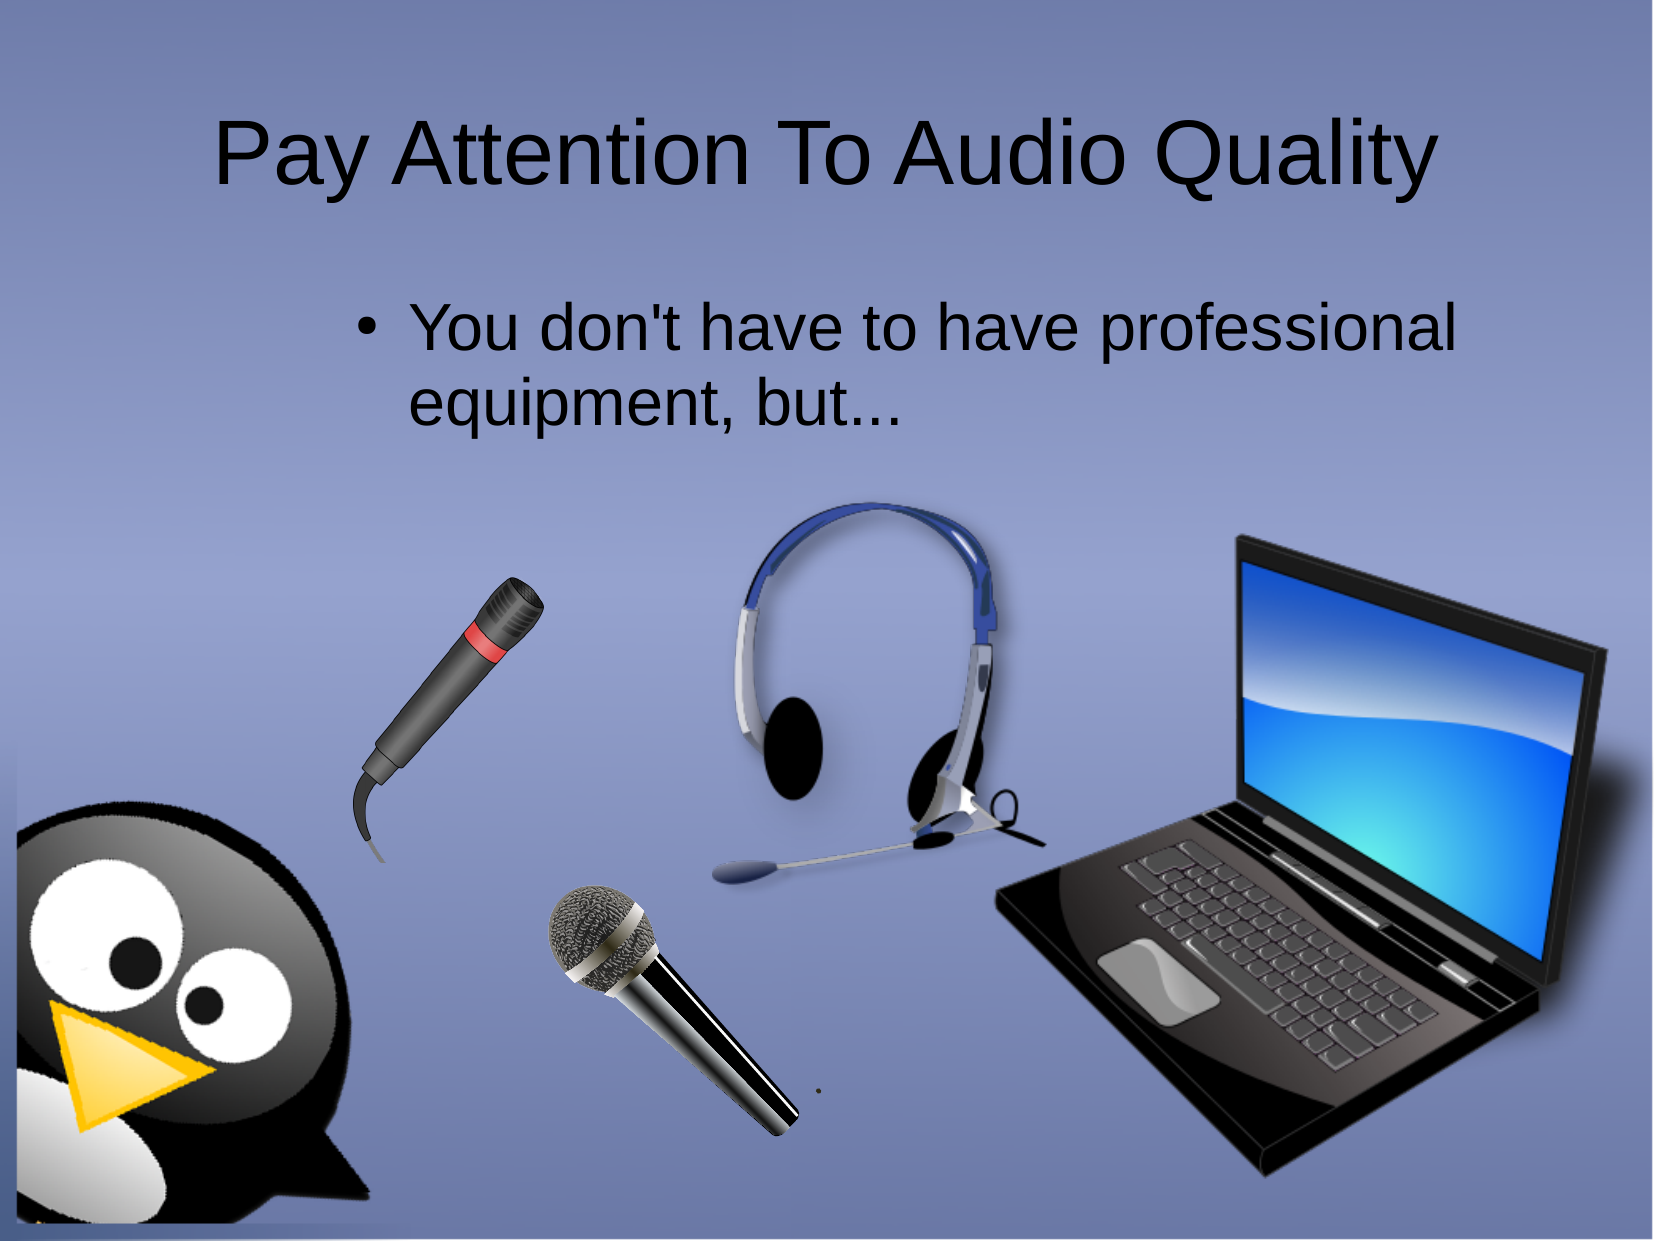

# Pay Attention To Audio Quality
You don't have to have professional equipment, but...